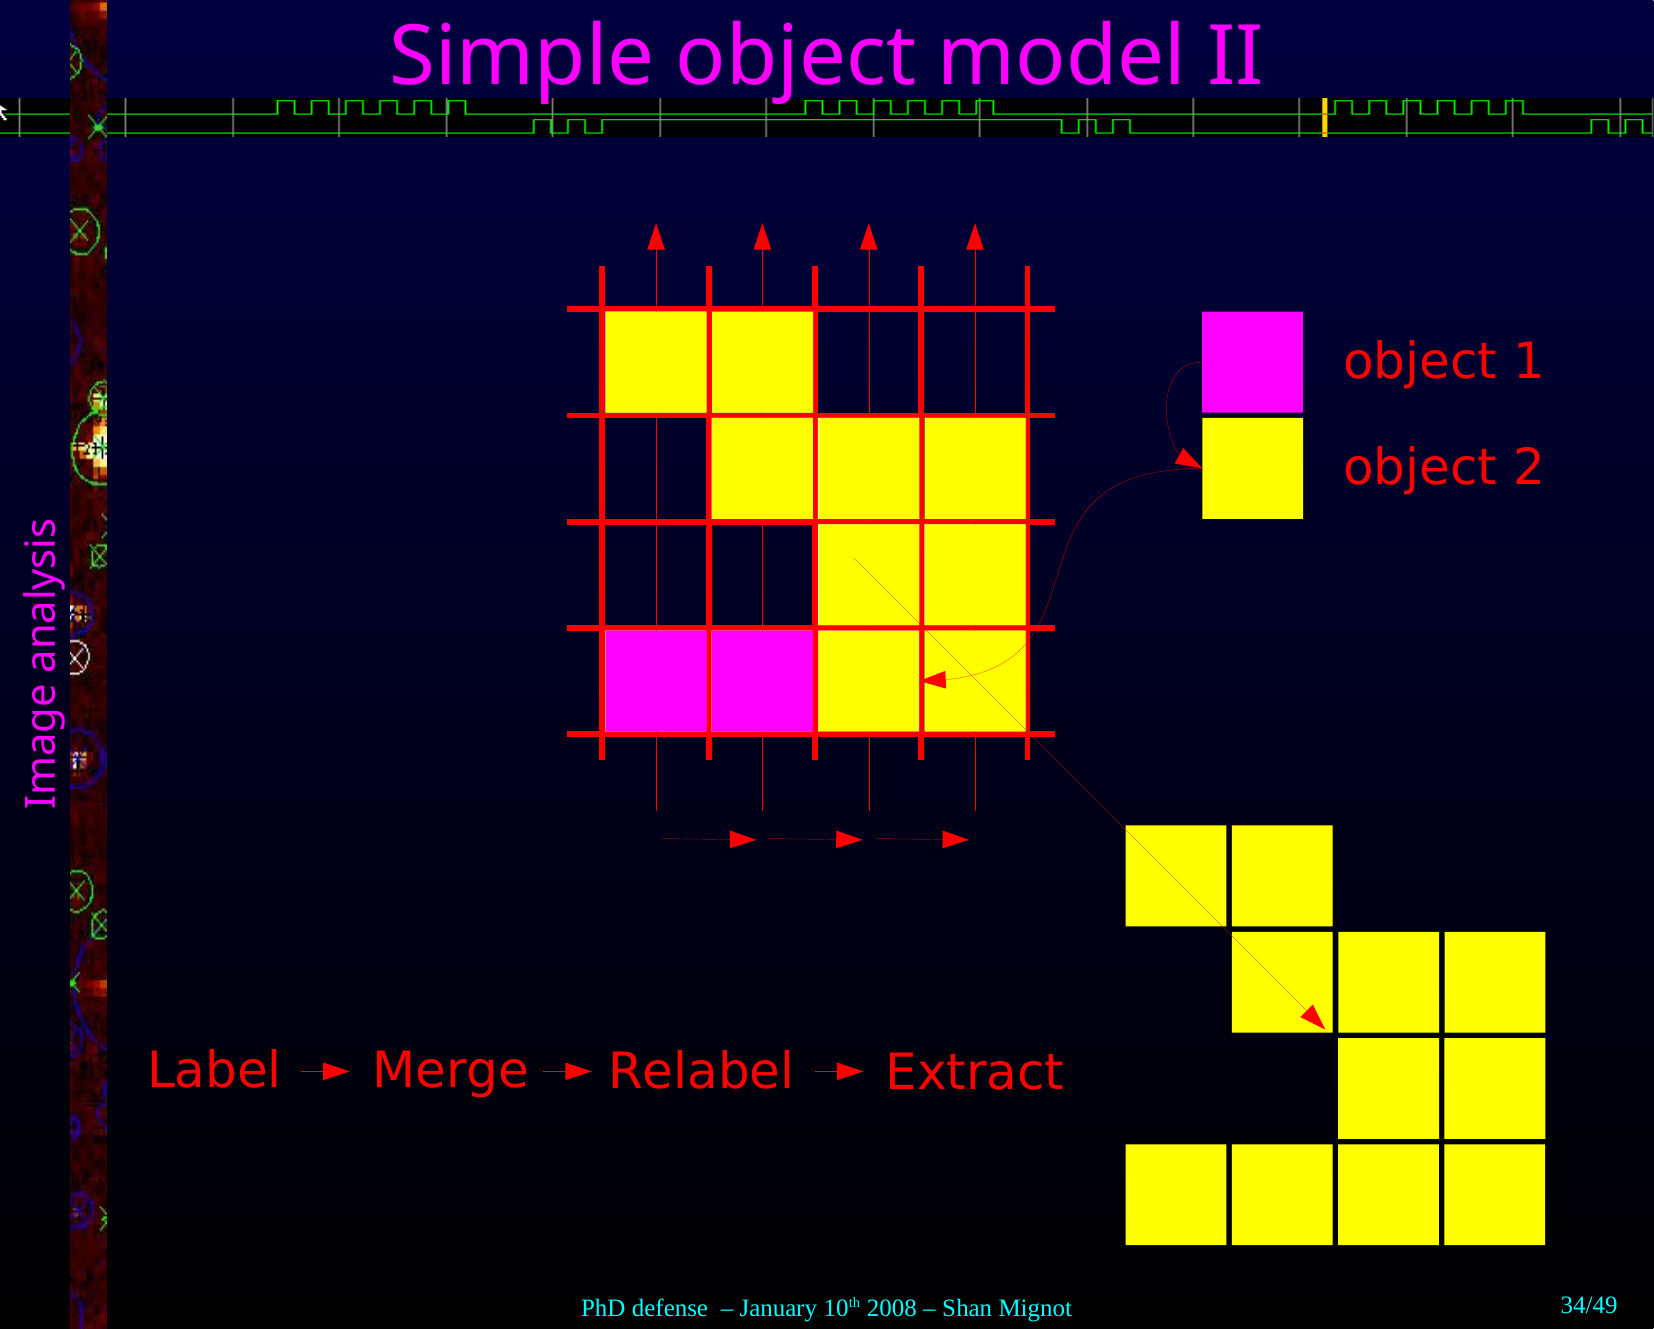

# Simple object model II
object 1
object 2
Image analysis
Label
Merge
Relabel
Extract
PhD defense – January 10th 2008 – Shan Mignot